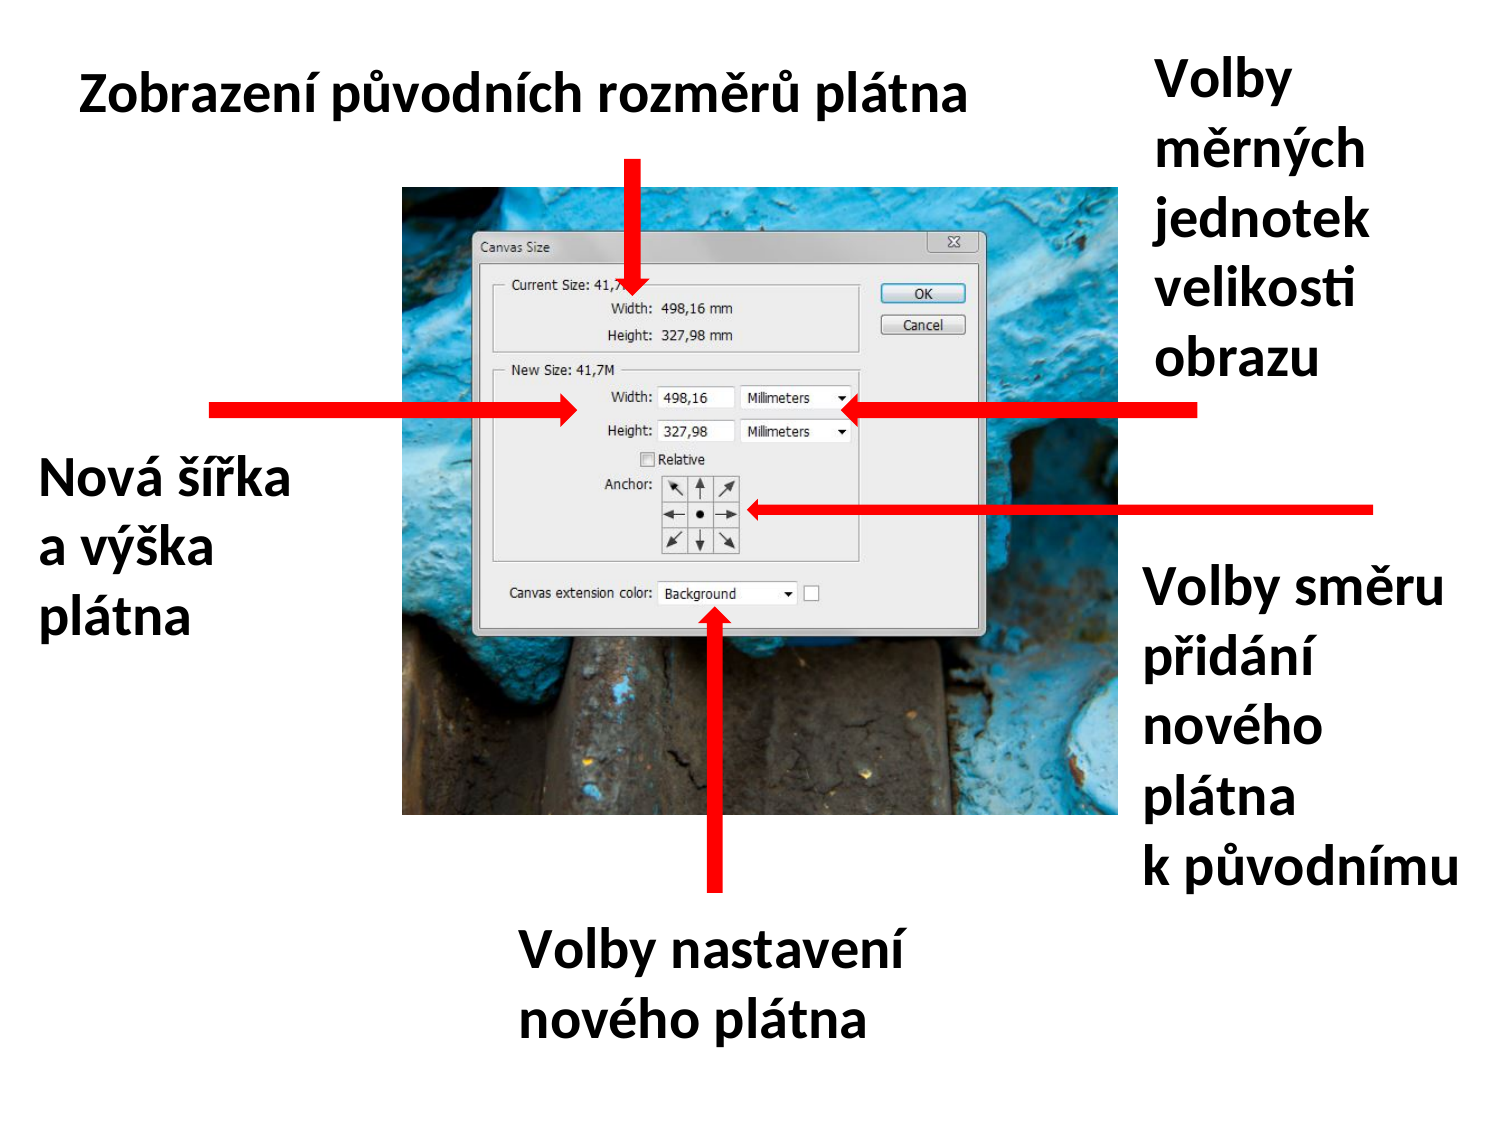

Volby měrných jednotek velikosti obrazu
Zobrazení původních rozměrů plátna
Nová šířka
a výška plátna
Volby směru přidání nového plátna
k původnímu
Volby nastavení nového plátna